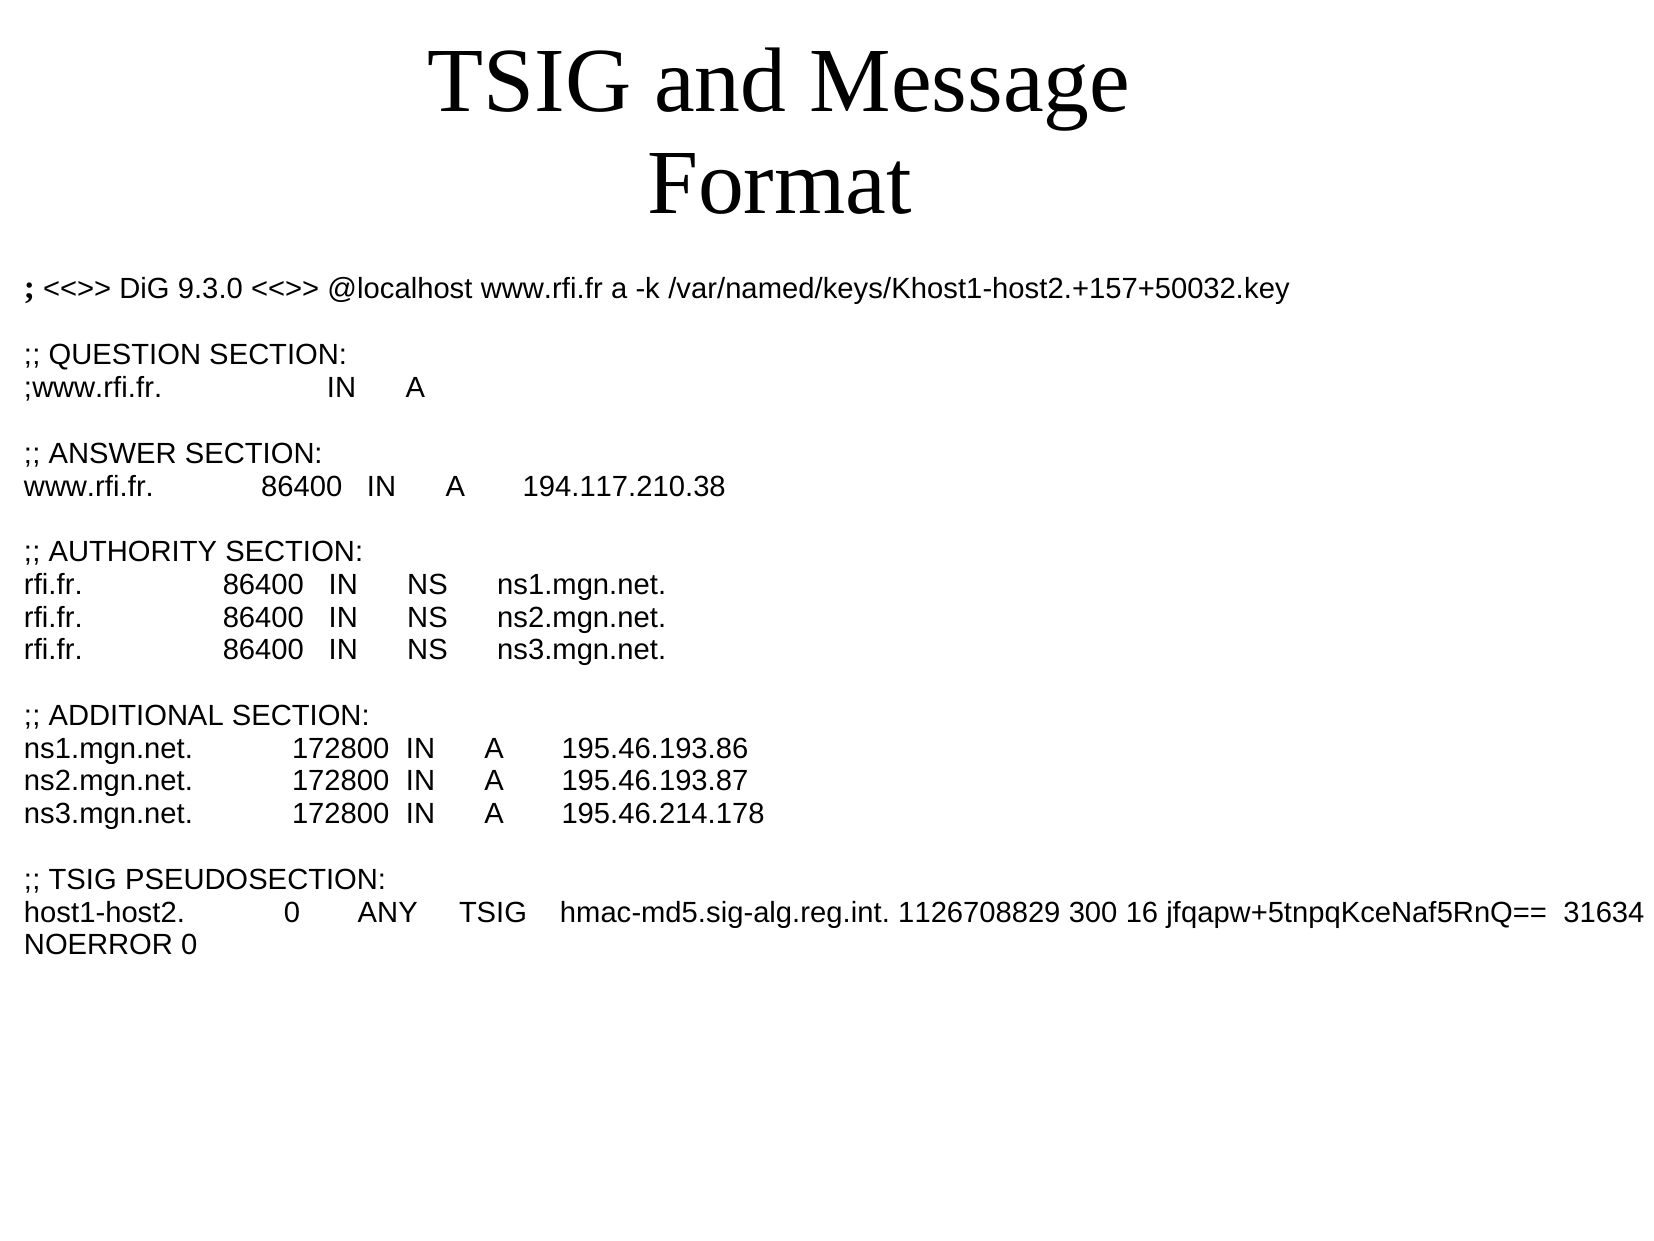

; <<>> DiG 9.3.0 <<>> @localhost www.rfi.fr a -k /var/named/keys/Khost1-host2.+157+50032.key
;; QUESTION SECTION:
;www.rfi.fr. IN A
;; ANSWER SECTION:
www.rfi.fr. 86400 IN A 194.117.210.38
;; AUTHORITY SECTION:
rfi.fr. 86400 IN NS ns1.mgn.net.
rfi.fr. 86400 IN NS ns2.mgn.net.
rfi.fr. 86400 IN NS ns3.mgn.net.
;; ADDITIONAL SECTION:
ns1.mgn.net. 172800 IN A 195.46.193.86
ns2.mgn.net. 172800 IN A 195.46.193.87
ns3.mgn.net. 172800 IN A 195.46.214.178
;; TSIG PSEUDOSECTION:
host1-host2. 0 ANY TSIG hmac-md5.sig-alg.reg.int. 1126708829 300 16 jfqapw+5tnpqKceNaf5RnQ== 31634 NOERROR 0
# TSIG and Message Format